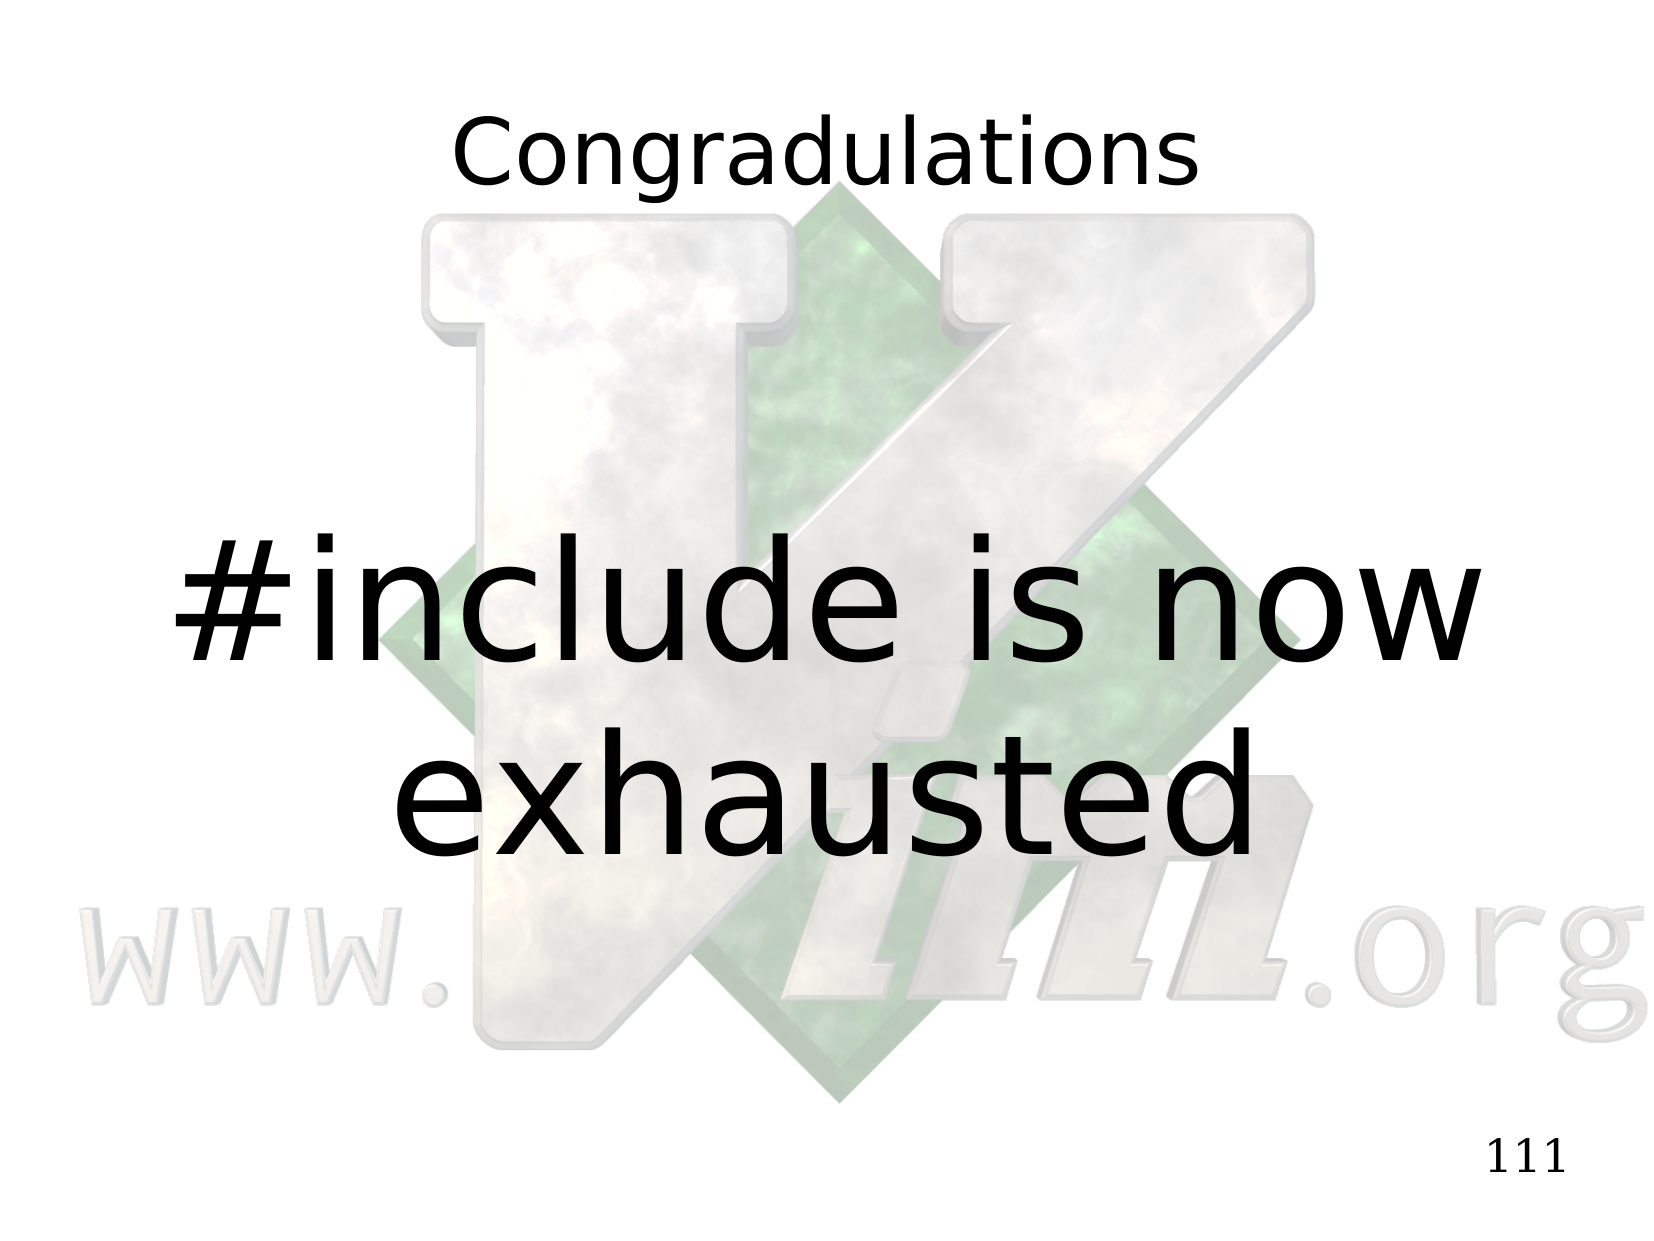

# Congradulations
#include is now exhausted
111